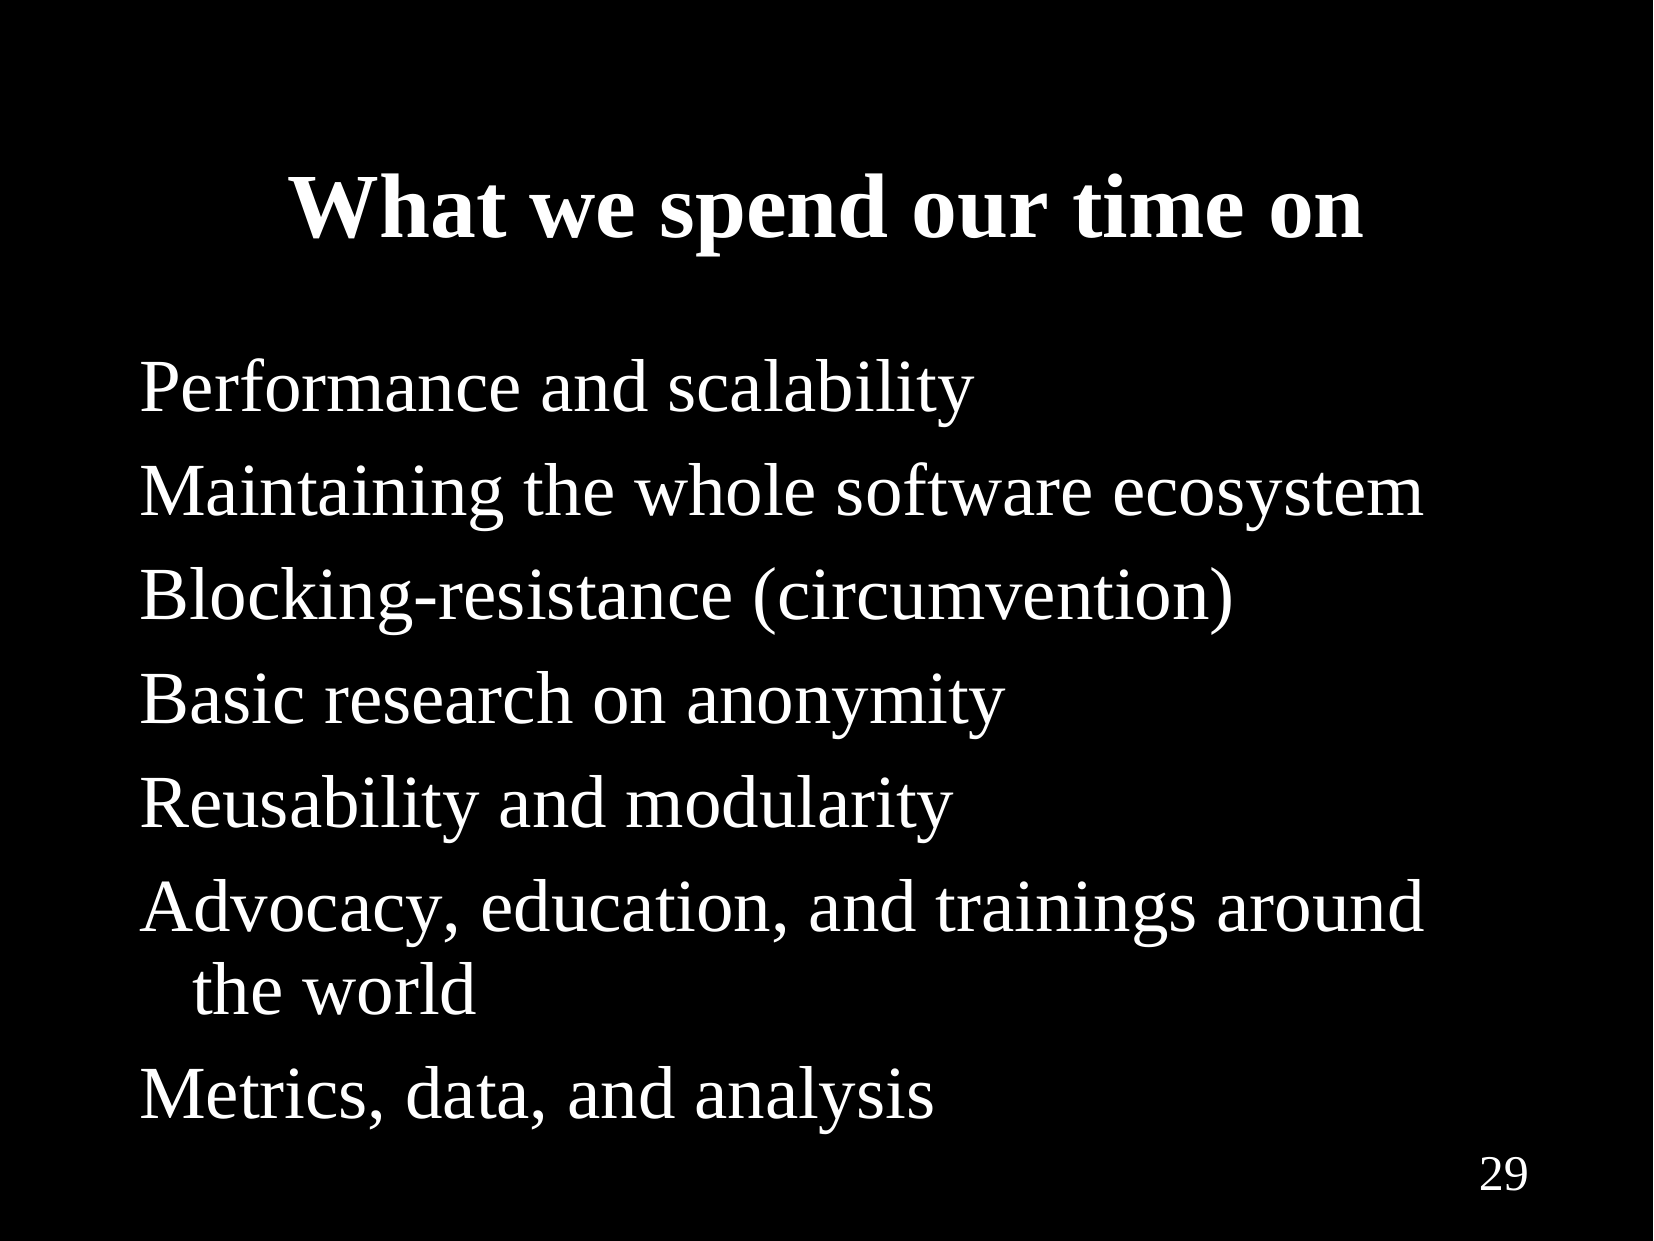

# What we spend our time on
Performance and scalability
Maintaining the whole software ecosystem
Blocking-resistance (circumvention)
Basic research on anonymity
Reusability and modularity
Advocacy, education, and trainings around the world
Metrics, data, and analysis